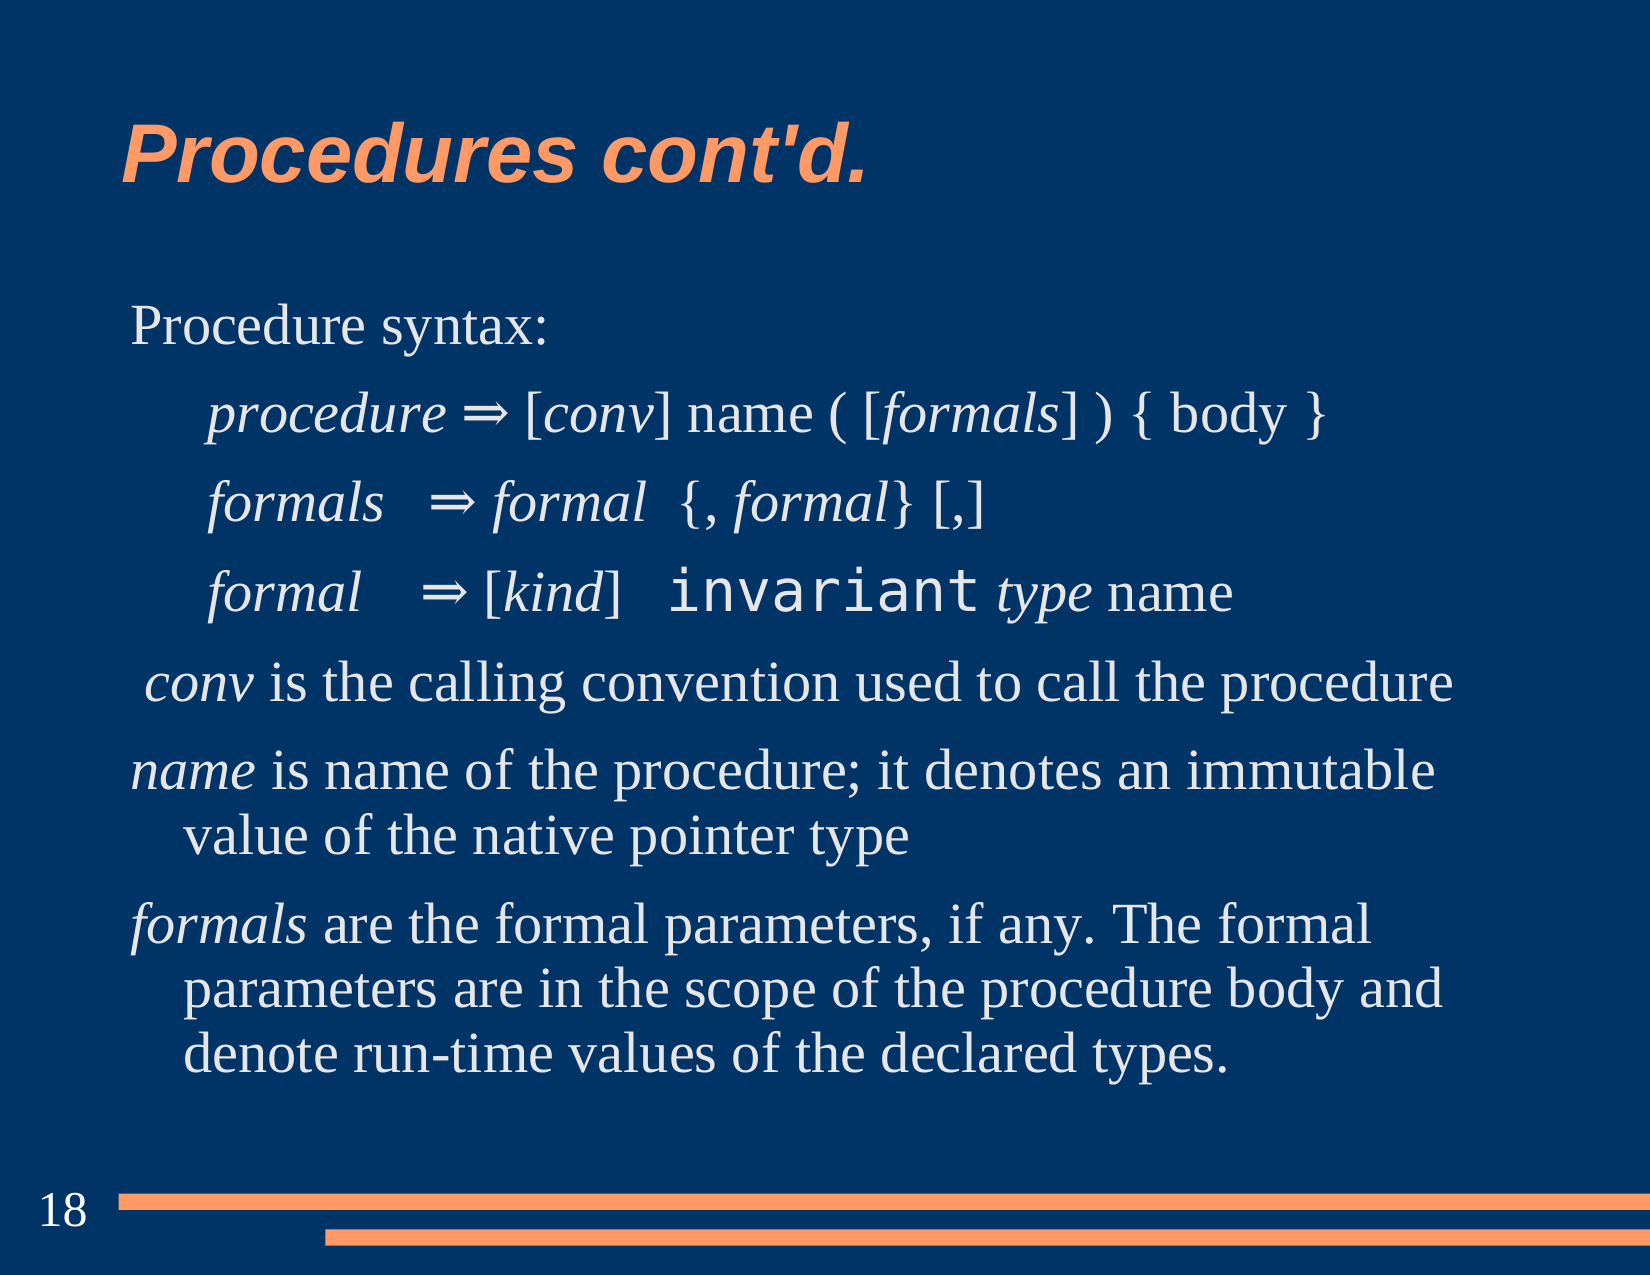

# Procedures cont'd.
Procedure syntax:
procedure ⇒ [conv] name ( [formals] ) { body }
formals ⇒ formal {, formal} [,]
formal ⇒ [kind] invariant type name
 conv is the calling convention used to call the procedure
name is name of the procedure; it denotes an immutable value of the native pointer type
formals are the formal parameters, if any. The formal parameters are in the scope of the procedure body and denote run-time values of the declared types.
18